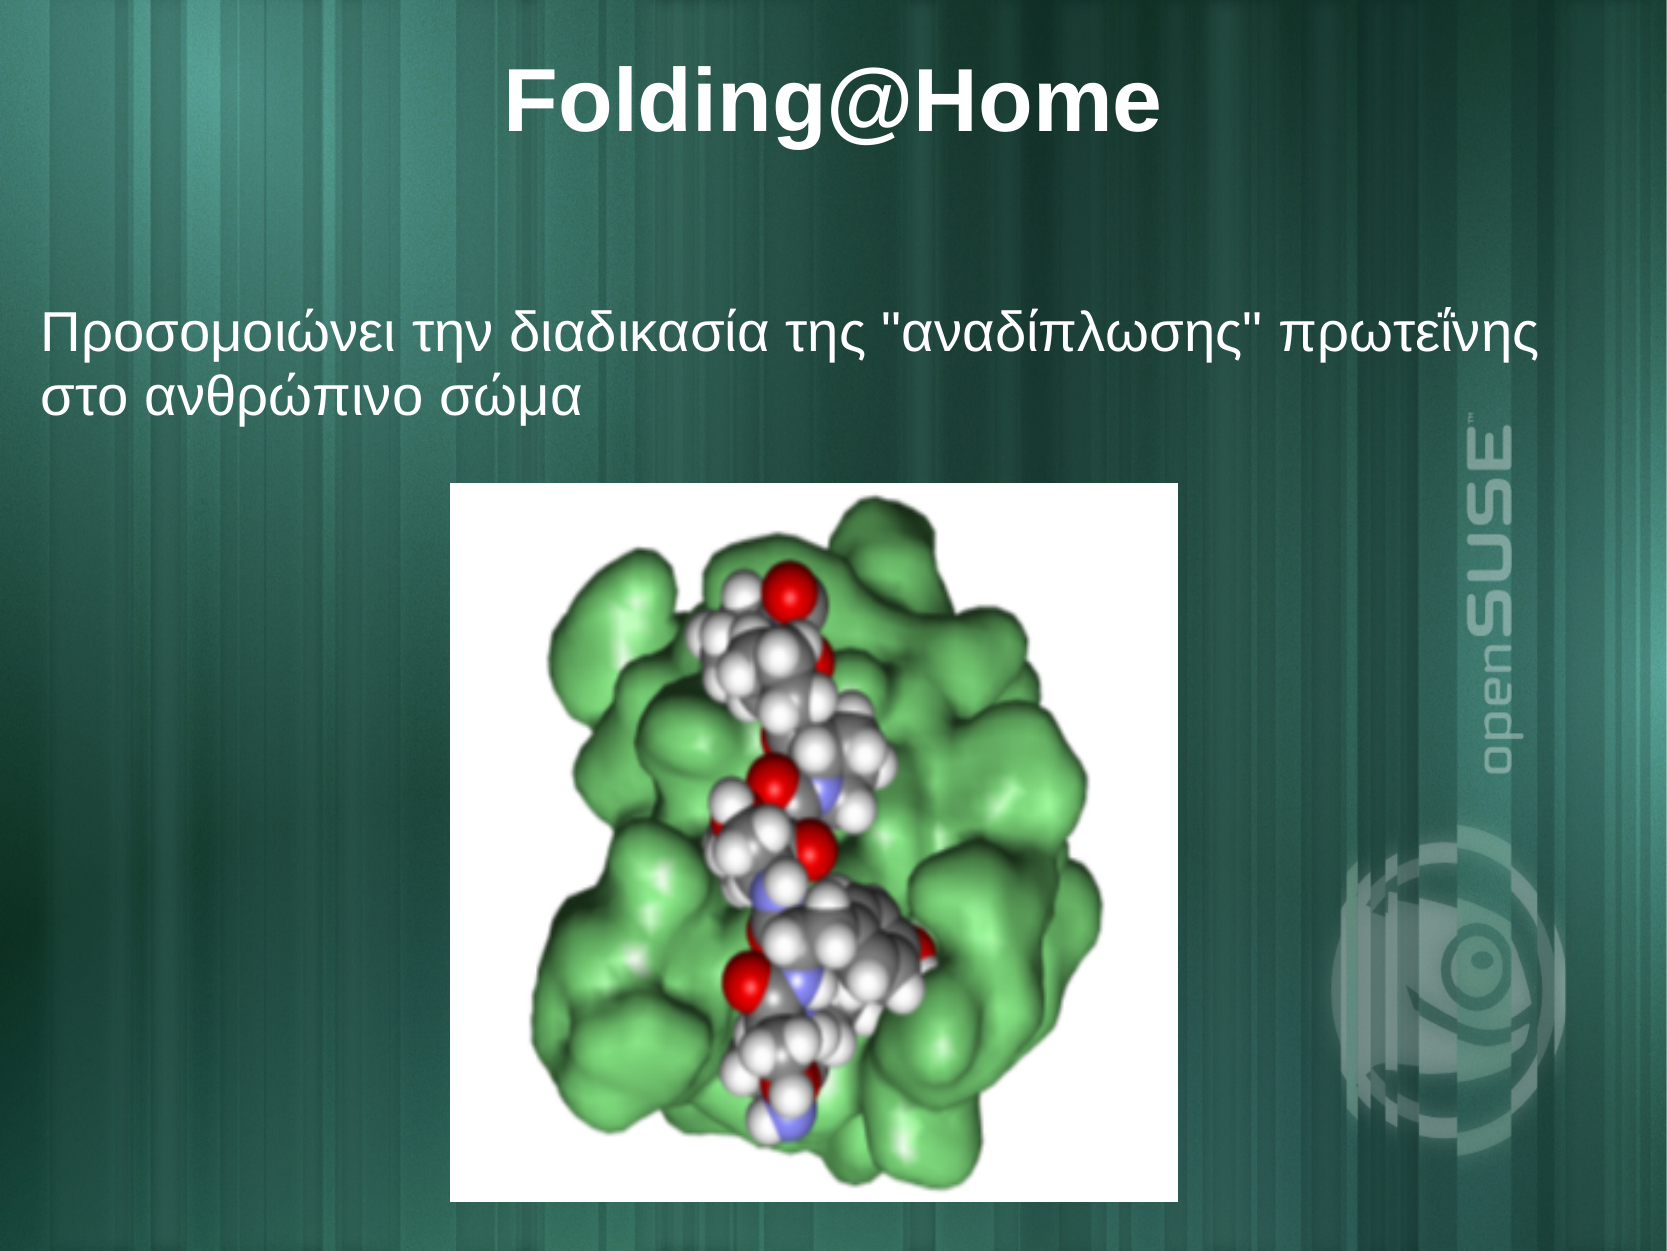

# Folding@Home
Προσομοιώνει την διαδικασία της "αναδίπλωσης" πρωτεΐνης στο ανθρώπινο σώμα